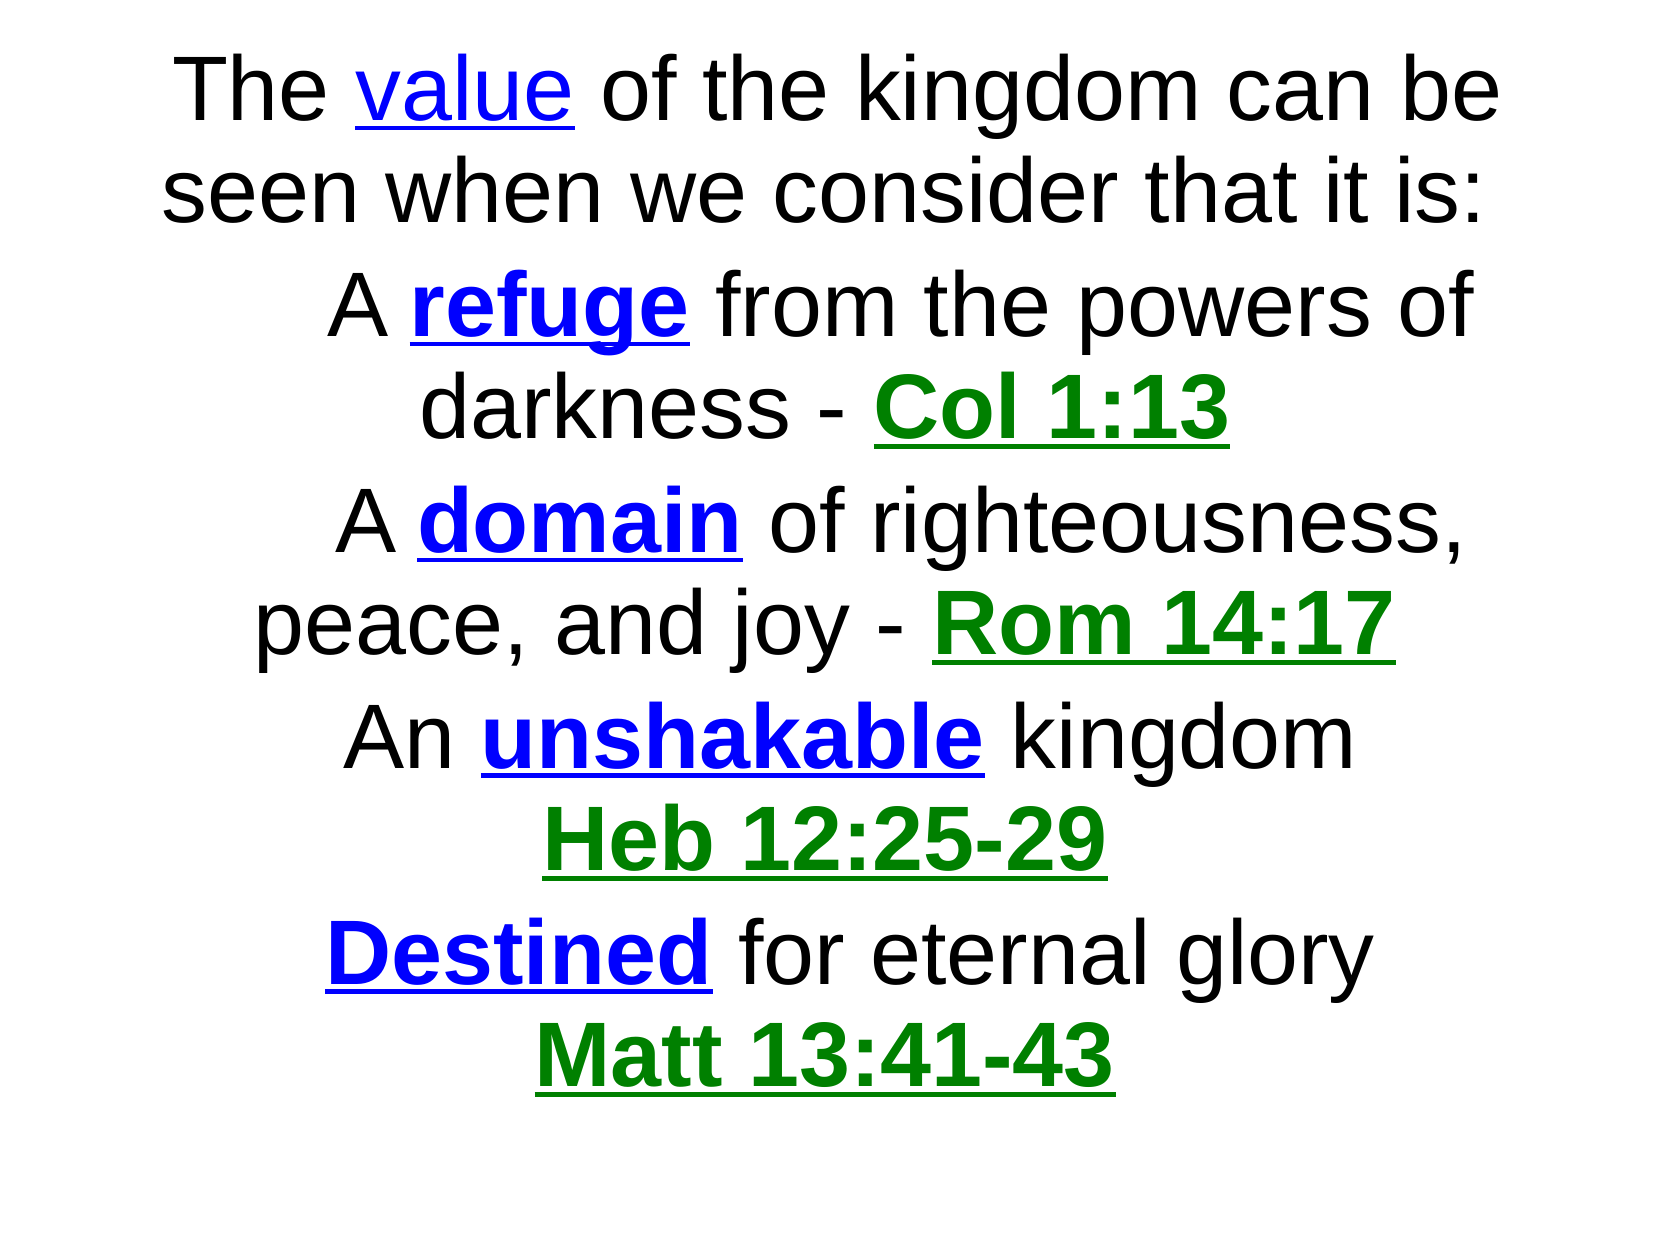

# The value of the kingdom can be seen when we consider that it is:
 A refuge from the powers of darkness - Col 1:13
 A domain of righteousness, peace, and joy - Rom 14:17
 An unshakable kingdom
Heb 12:25-29
 Destined for eternal glory
Matt 13:41-43